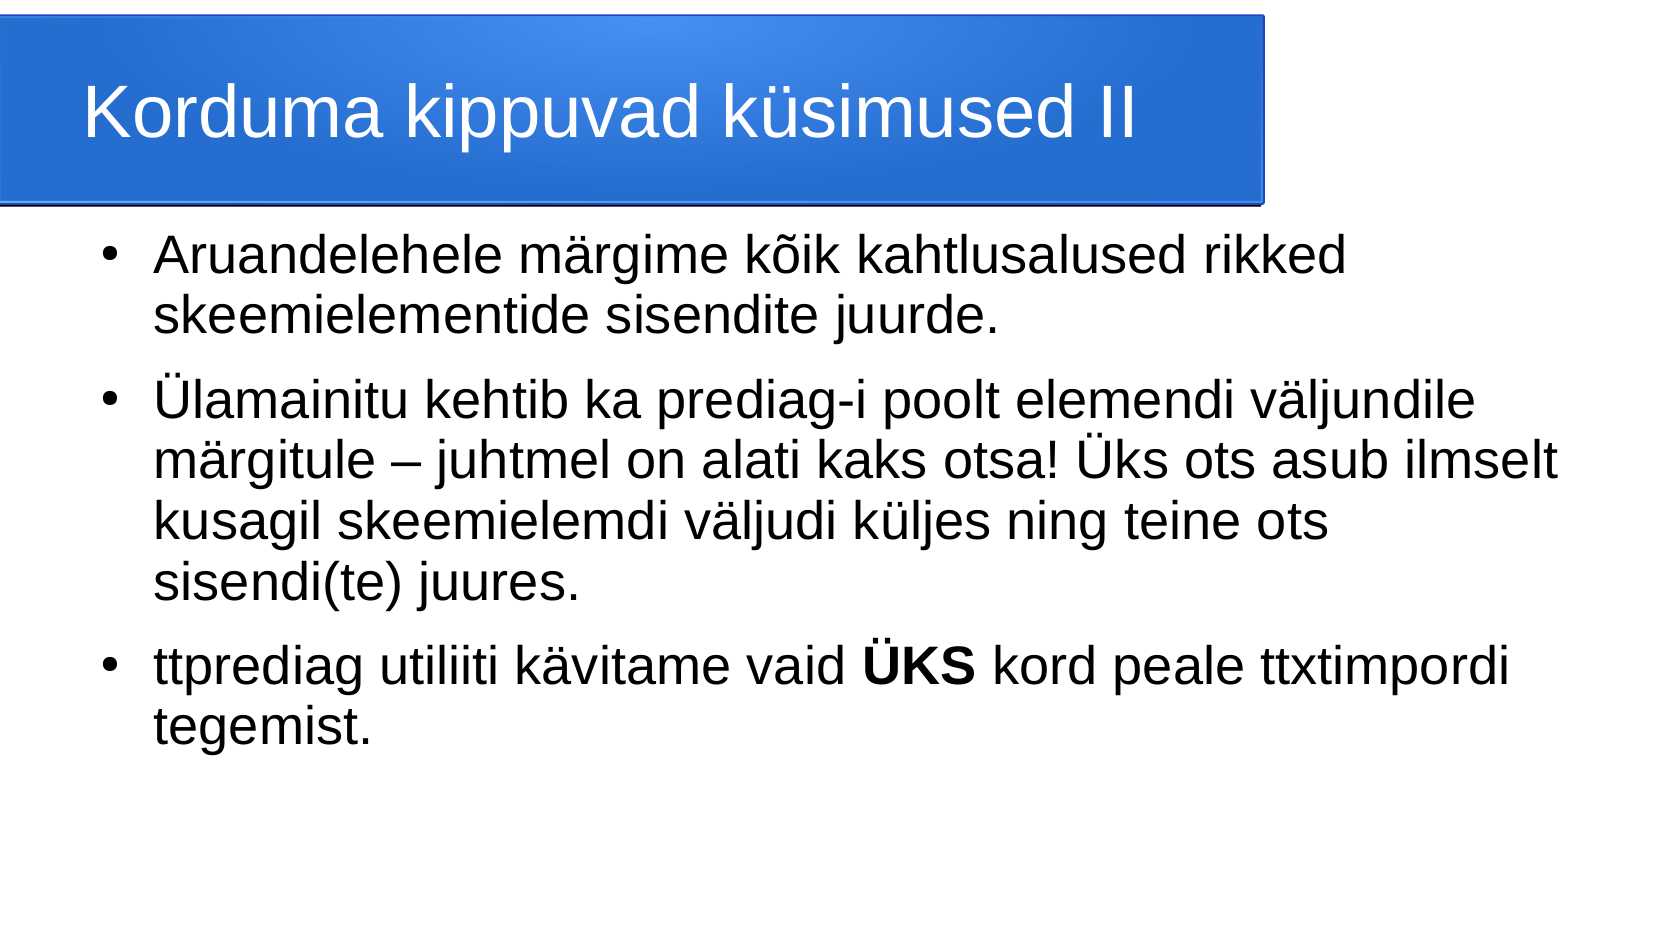

# Korduma kippuvad küsimused II
Aruandelehele märgime kõik kahtlusalused rikked skeemielementide sisendite juurde.
Ülamainitu kehtib ka prediag-i poolt elemendi väljundile märgitule – juhtmel on alati kaks otsa! Üks ots asub ilmselt kusagil skeemielemdi väljudi küljes ning teine ots sisendi(te) juures.
ttprediag utiliiti kävitame vaid ÜKS kord peale ttxtimpordi tegemist.